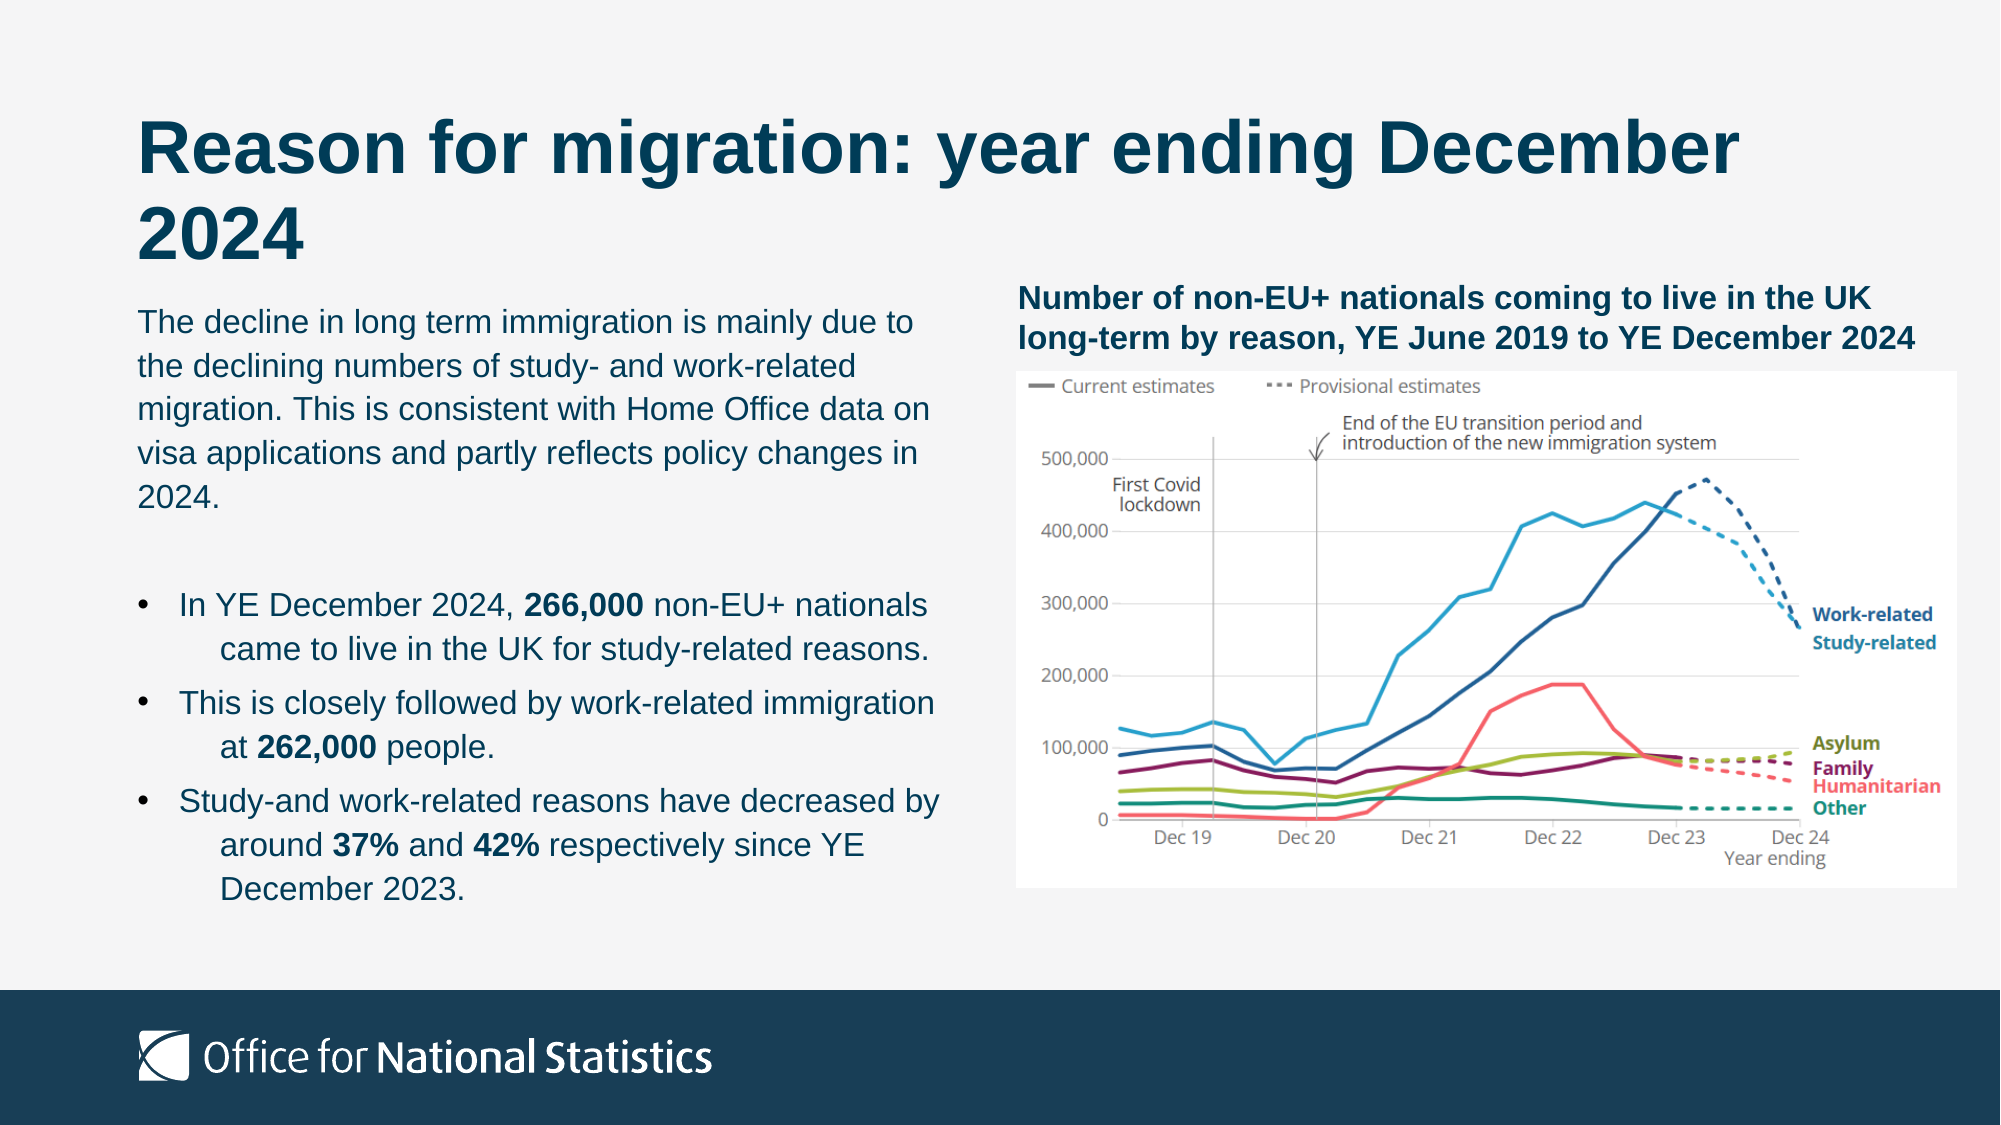

Reason for migration: year ending December 2024
Number of non-EU+ nationals coming to live in the UK long-term by reason, YE June 2019 to YE December 2024
# The decline in long term immigration is mainly due to the declining numbers of study- and work-related migration. This is consistent with Home Office data on visa applications and partly reflects policy changes in 2024.
In YE December 2024, 266,000 non-EU+ nationals came to live in the UK for study-related reasons.
This is closely followed by work-related immigration at 262,000 people.
Study-and work-related reasons have decreased by around 37% and 42% respectively since YE December 2023.